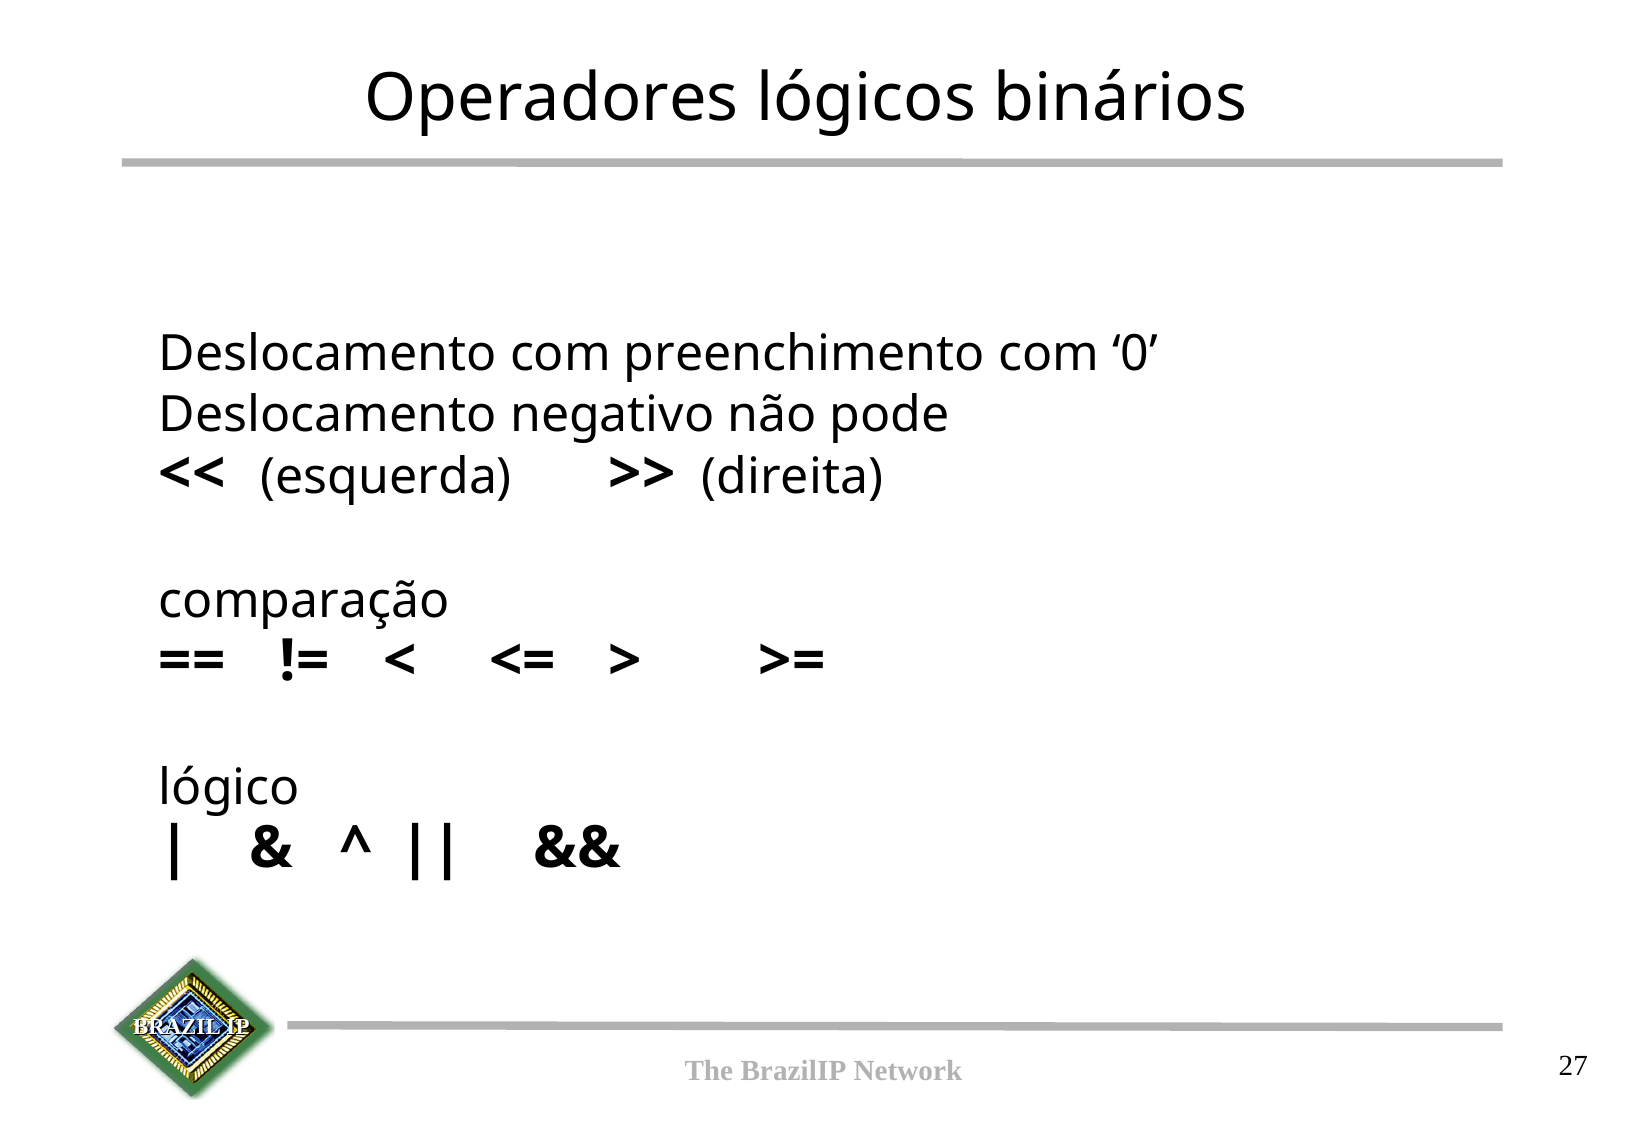

Operadores lógicos binários
Deslocamento com preenchimento com ‘0’
Deslocamento negativo não pode
<< (esquerda) 		>> (direita)‏
comparação
==	 != 	<	 <= 	> 	>=
lógico
|	 &	 ^	 || 	&&
27